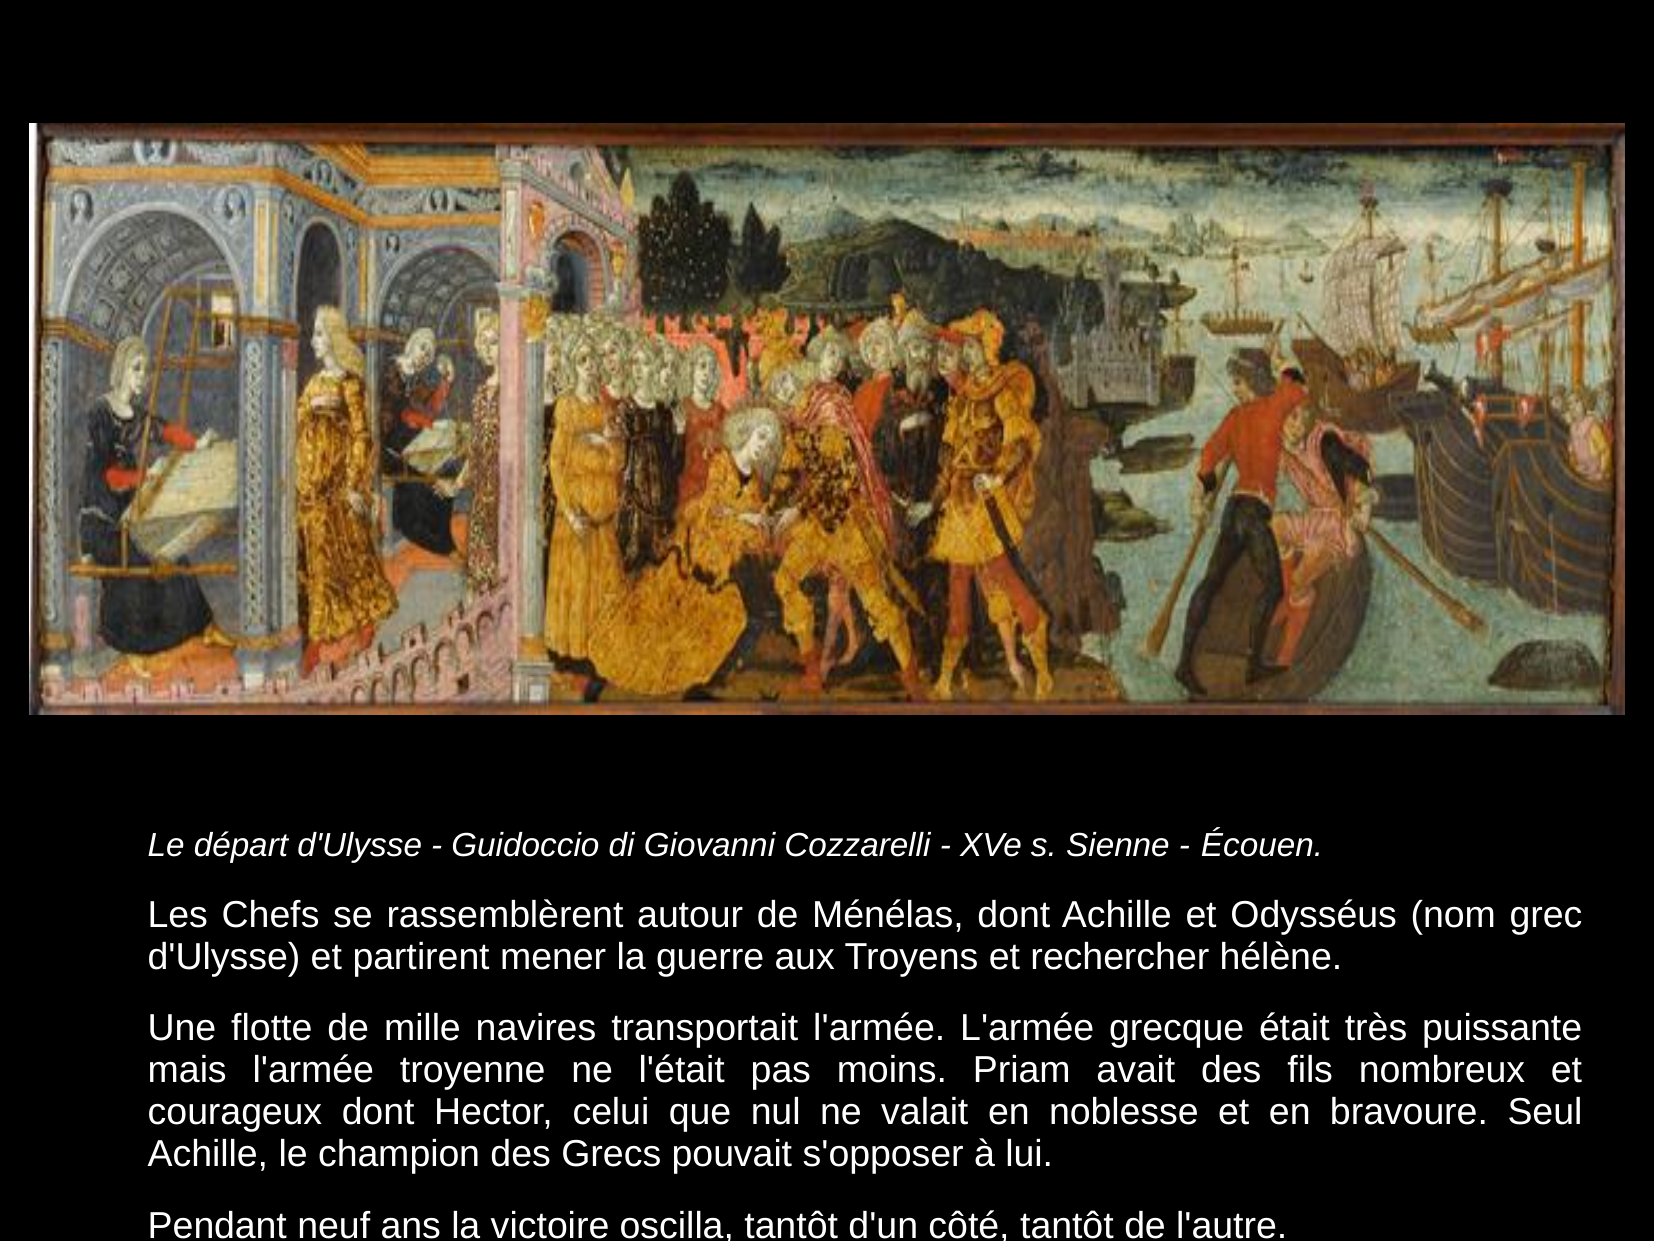

# Le départ d'Ulysse - Guidoccio di Giovanni Cozzarelli - XVe s. Sienne - Écouen.
Les Chefs se rassemblèrent autour de Ménélas, dont Achille et Odysséus (nom grec d'Ulysse) et partirent mener la guerre aux Troyens et rechercher hélène.
Une flotte de mille navires transportait l'armée. L'armée grecque était très puissante mais l'armée troyenne ne l'était pas moins. Priam avait des fils nombreux et courageux dont Hector, celui que nul ne valait en noblesse et en bravoure. Seul Achille, le champion des Grecs pouvait s'opposer à lui.
Pendant neuf ans la victoire oscilla, tantôt d'un côté, tantôt de l'autre.